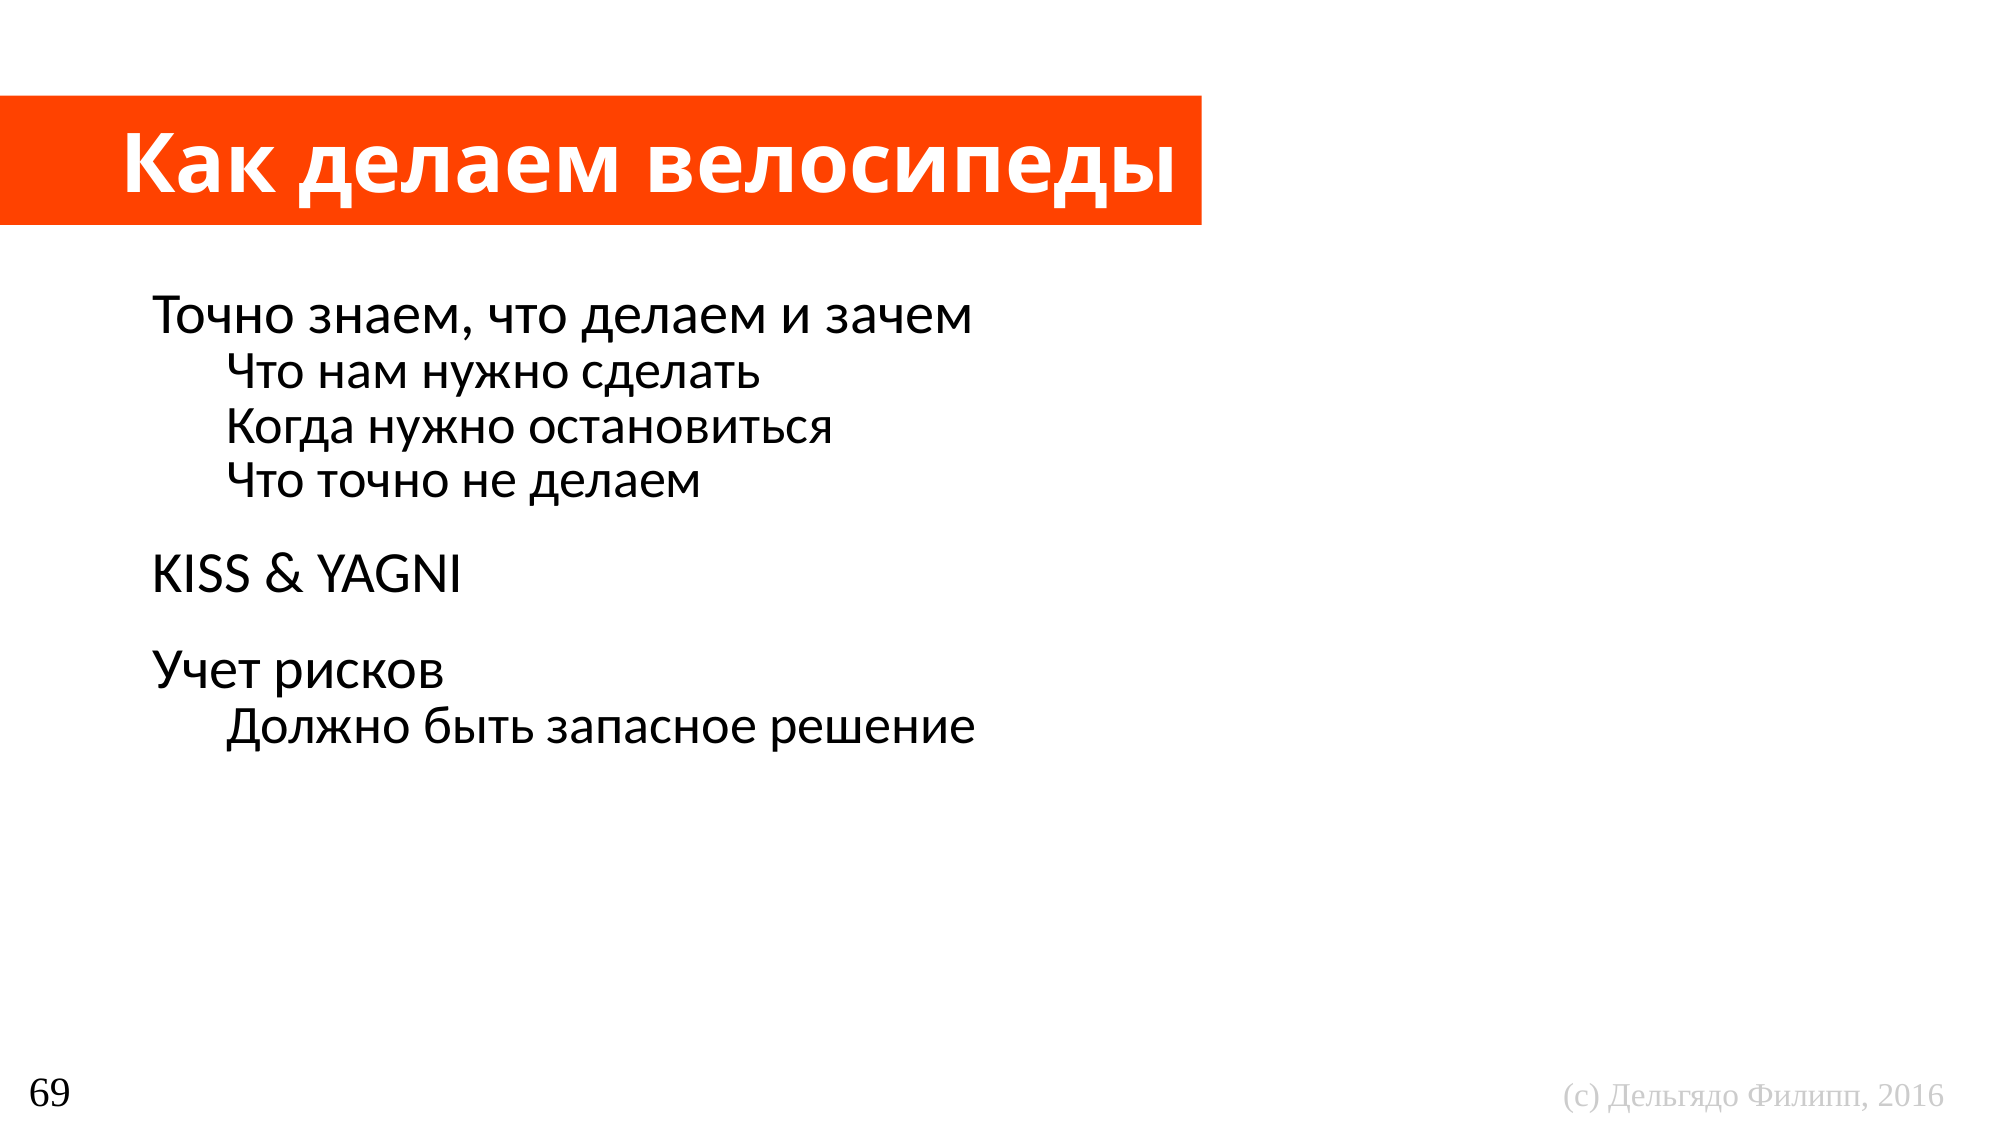

# Как делаем велосипеды
Точно знаем, что делаем и зачем
	Что нам нужно сделать
	Когда нужно остановиться
	Что точно не делаем
KISS & YAGNI
Учет рисков
	Должно быть запасное решение
69
(c) Дельгядо Филипп, 2016